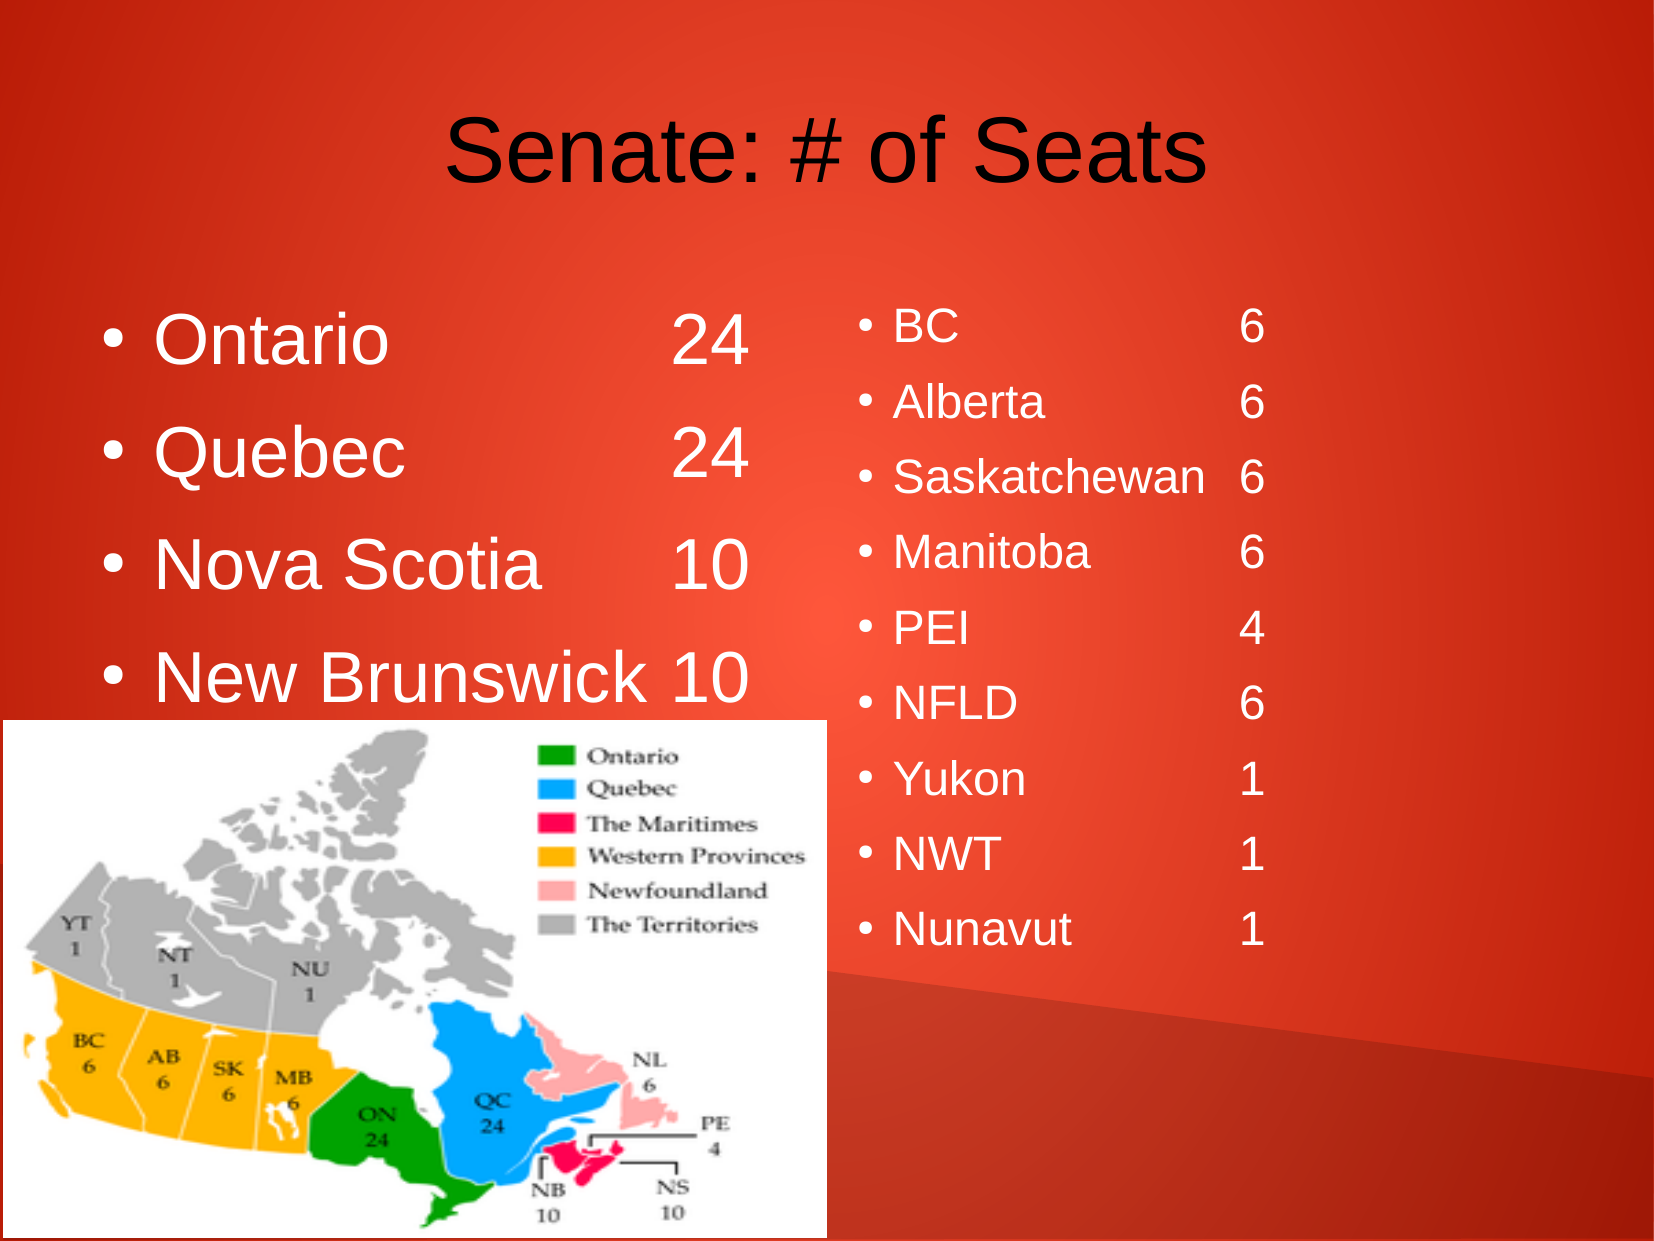

# Senate: # of Seats
Ontario				24
Quebec				24
Nova Scotia		10
New Brunswick	10
BC									 					 		6
Alberta					 		6
Saskatchewan	6
Manitoba				 		6
PEI								 			 		4
NFLD							 			 		6
Yukon							 	 		 		1
NWT					 		 		1
Nunavut			 		1